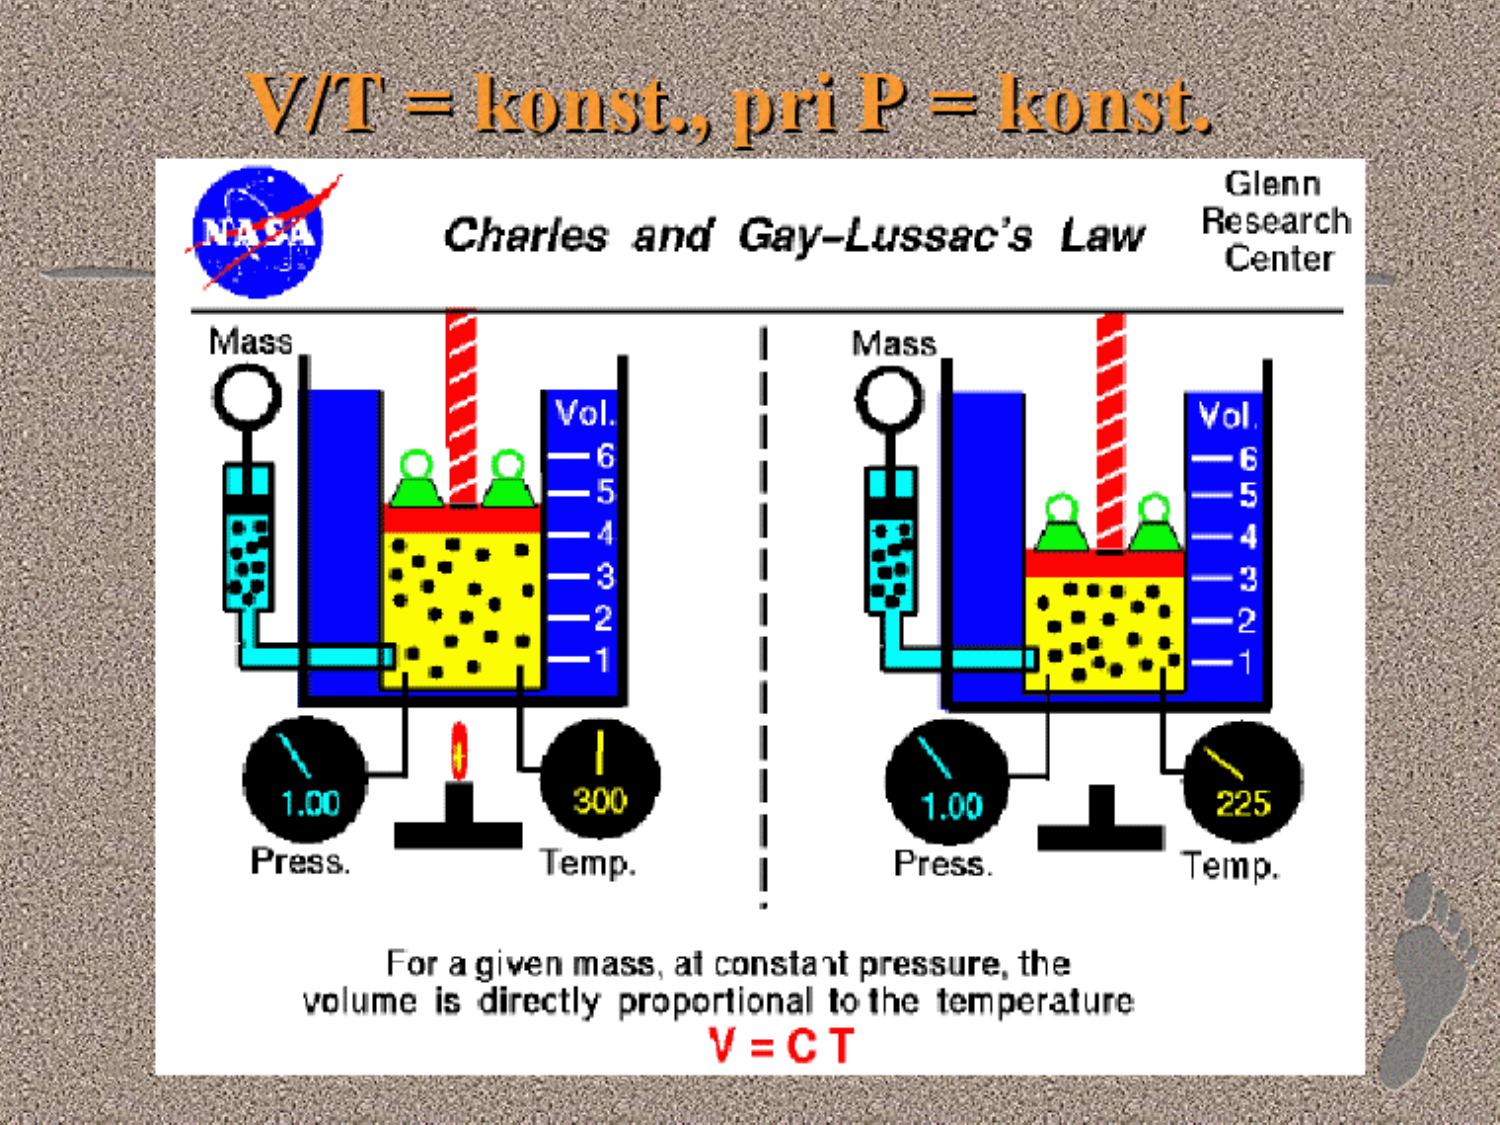

# PLINSKI ZAKONI
Boylov zakon (PV=konst., T=konst.)
Gay-Lussacov zakon (V/T=konst., P=konst.)
Amontonsov zakon (P/T=konst., V=konst.)